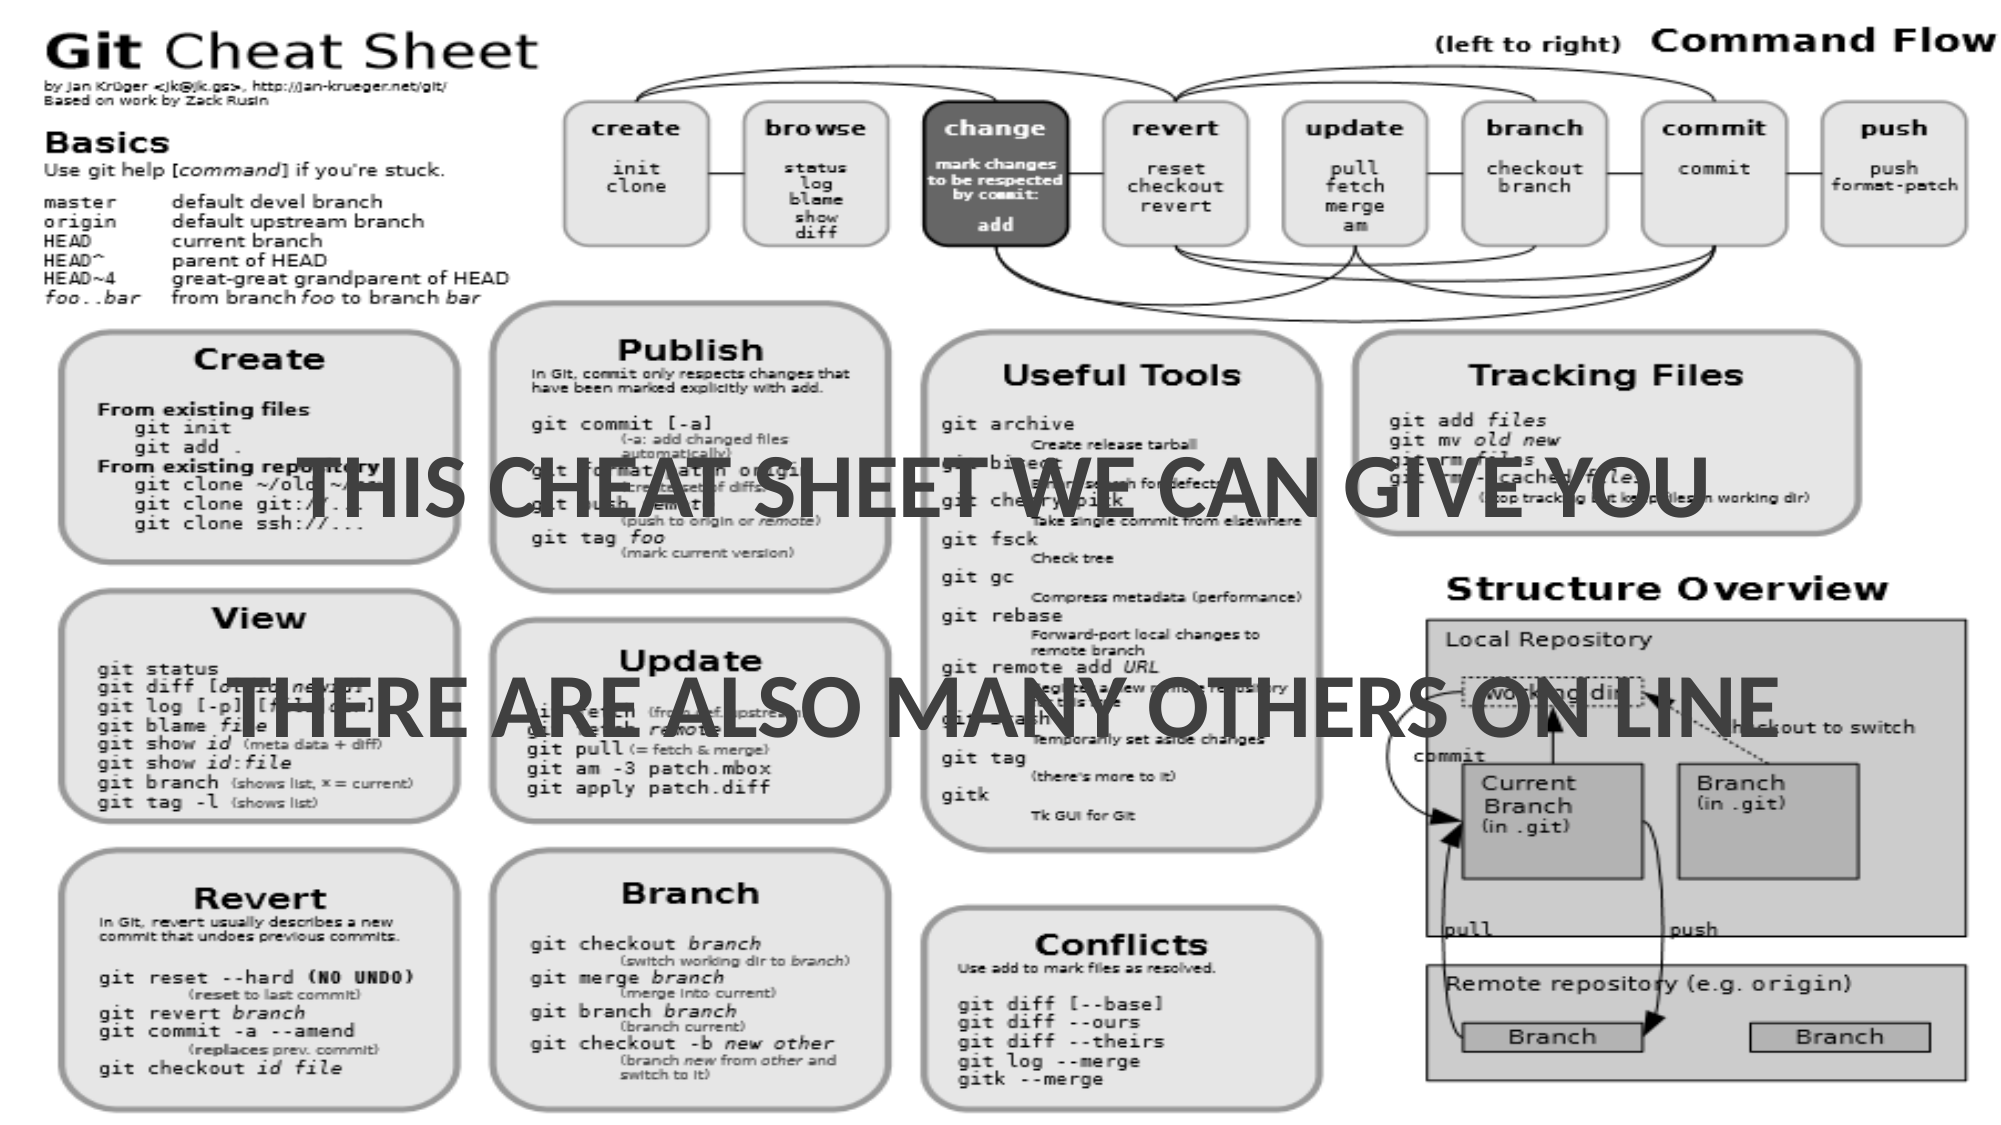

THIS CHEAT SHEET WE CAN GIVE YOU
THERE ARE ALSO MANY OTHERS ON LINE